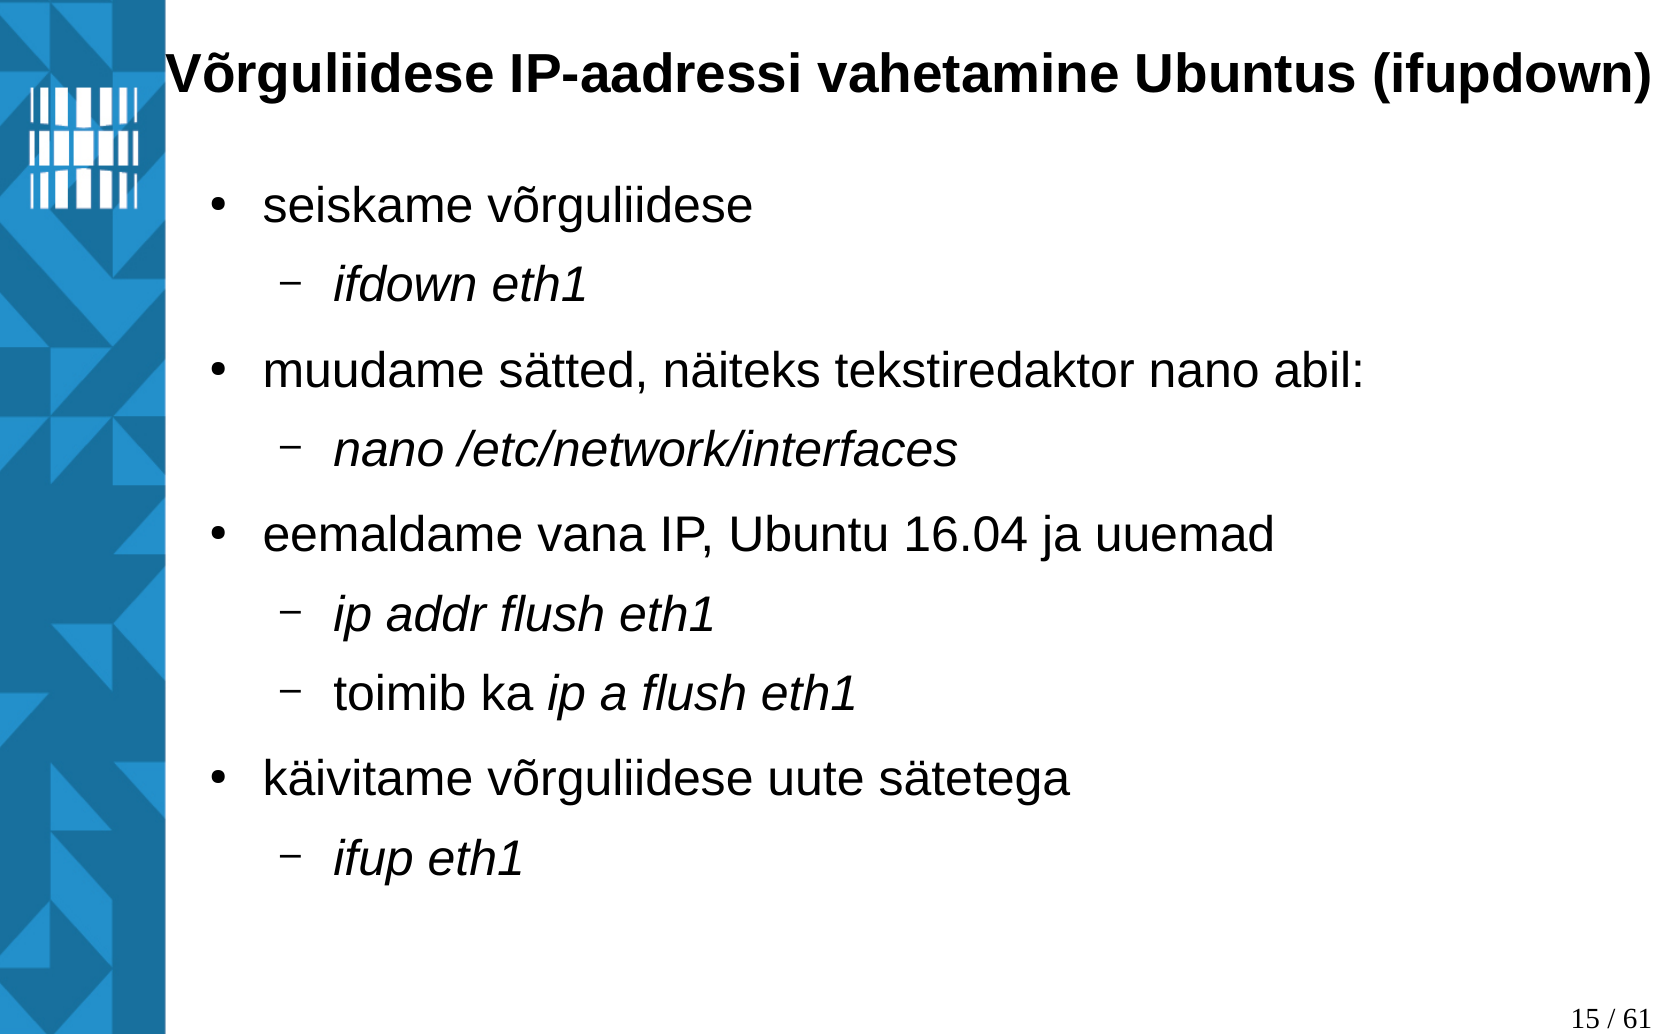

# Võrguliidese IP-aadressi vahetamine Ubuntus (ifupdown)
seiskame võrguliidese
ifdown eth1
muudame sätted, näiteks tekstiredaktor nano abil:
nano /etc/network/interfaces
eemaldame vana IP, Ubuntu 16.04 ja uuemad
ip addr flush eth1
toimib ka ip a flush eth1
käivitame võrguliidese uute sätetega
ifup eth1
15